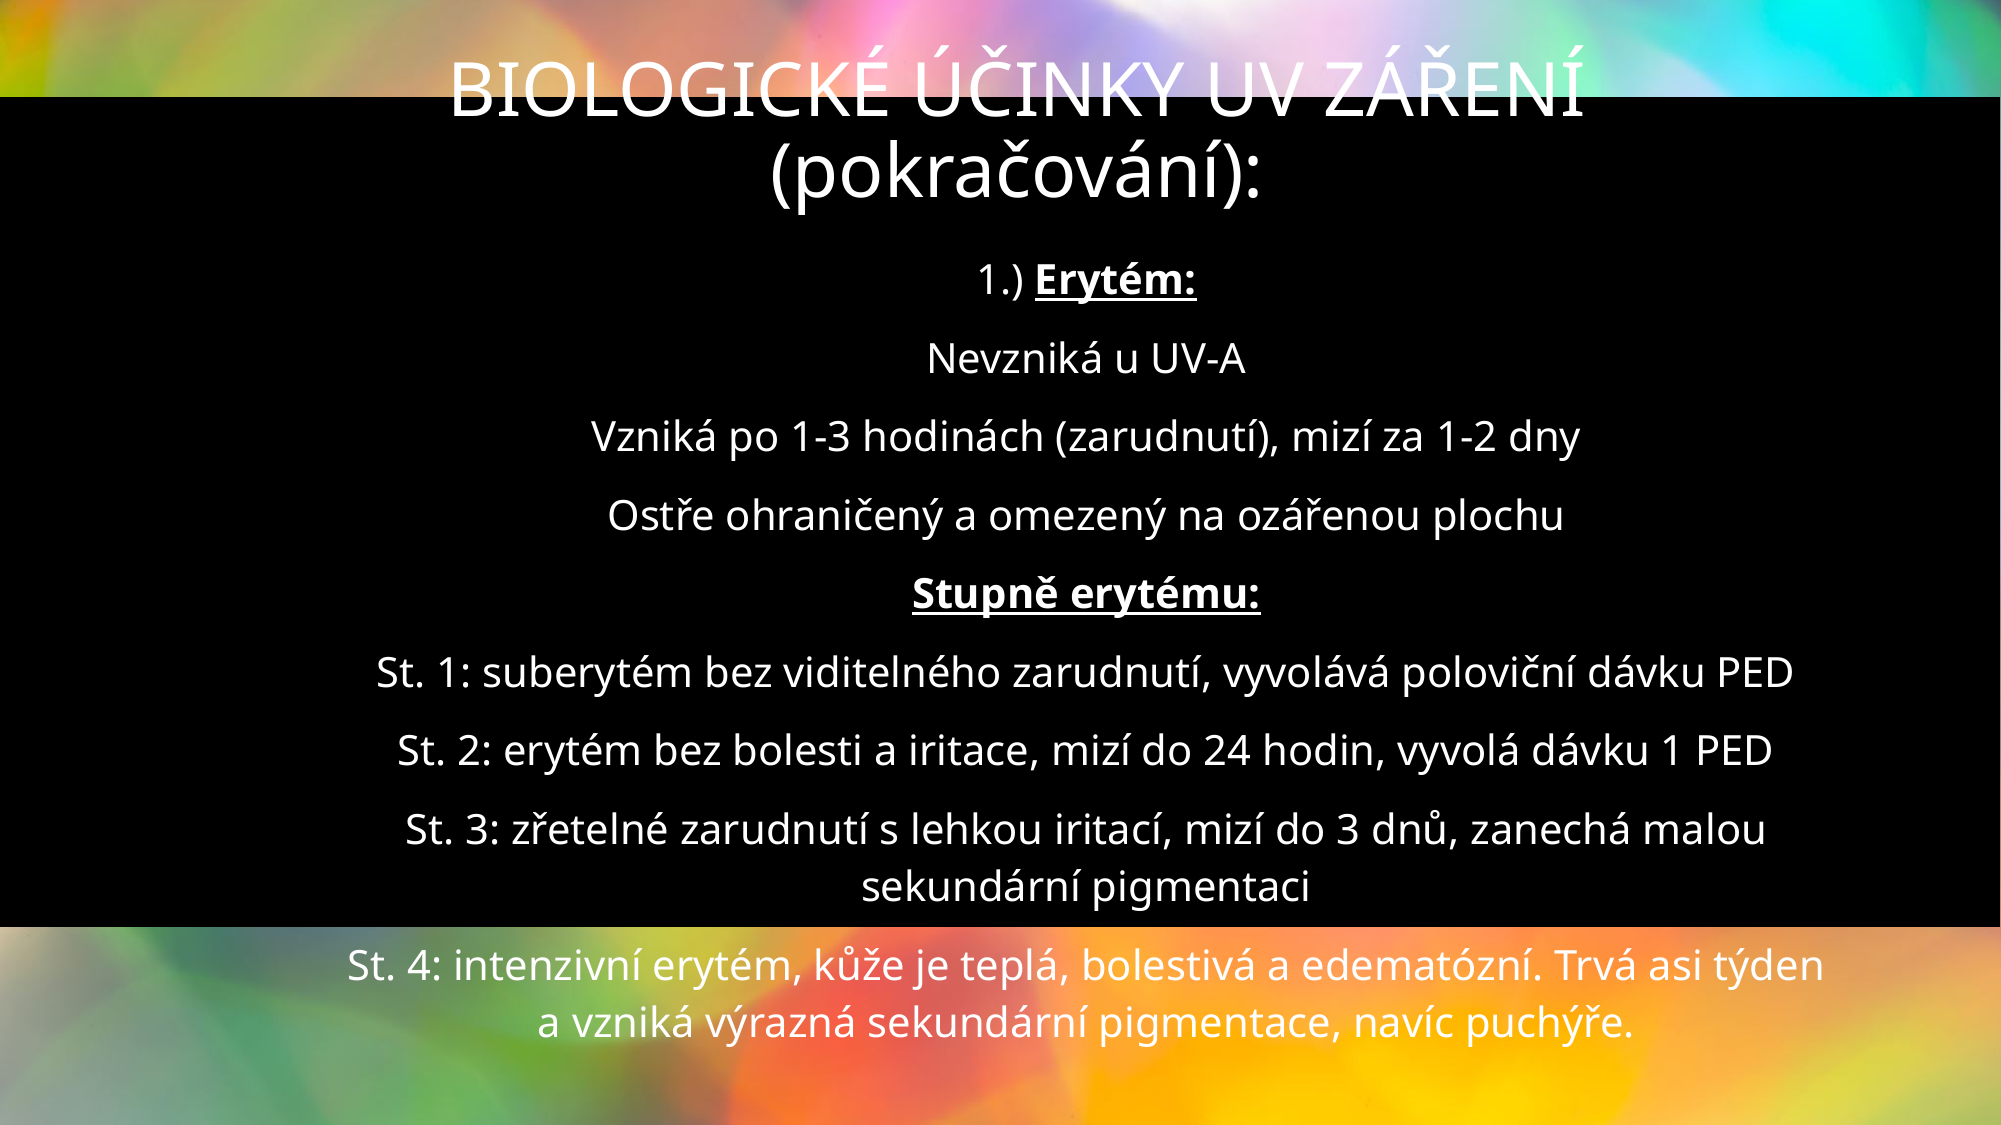

# BIOLOGICKÉ ÚČINKY UV ZÁŘENÍ (pokračování):
1.) Erytém:
Nevzniká u UV-A
Vzniká po 1-3 hodinách (zarudnutí), mizí za 1-2 dny
Ostře ohraničený a omezený na ozářenou plochu
Stupně erytému:
St. 1: suberytém bez viditelného zarudnutí, vyvolává poloviční dávku PED
St. 2: erytém bez bolesti a iritace, mizí do 24 hodin, vyvolá dávku 1 PED
St. 3: zřetelné zarudnutí s lehkou iritací, mizí do 3 dnů, zanechá malou sekundární pigmentaci
St. 4: intenzivní erytém, kůže je teplá, bolestivá a edematózní. Trvá asi týden a vzniká výrazná sekundární pigmentace, navíc puchýře.